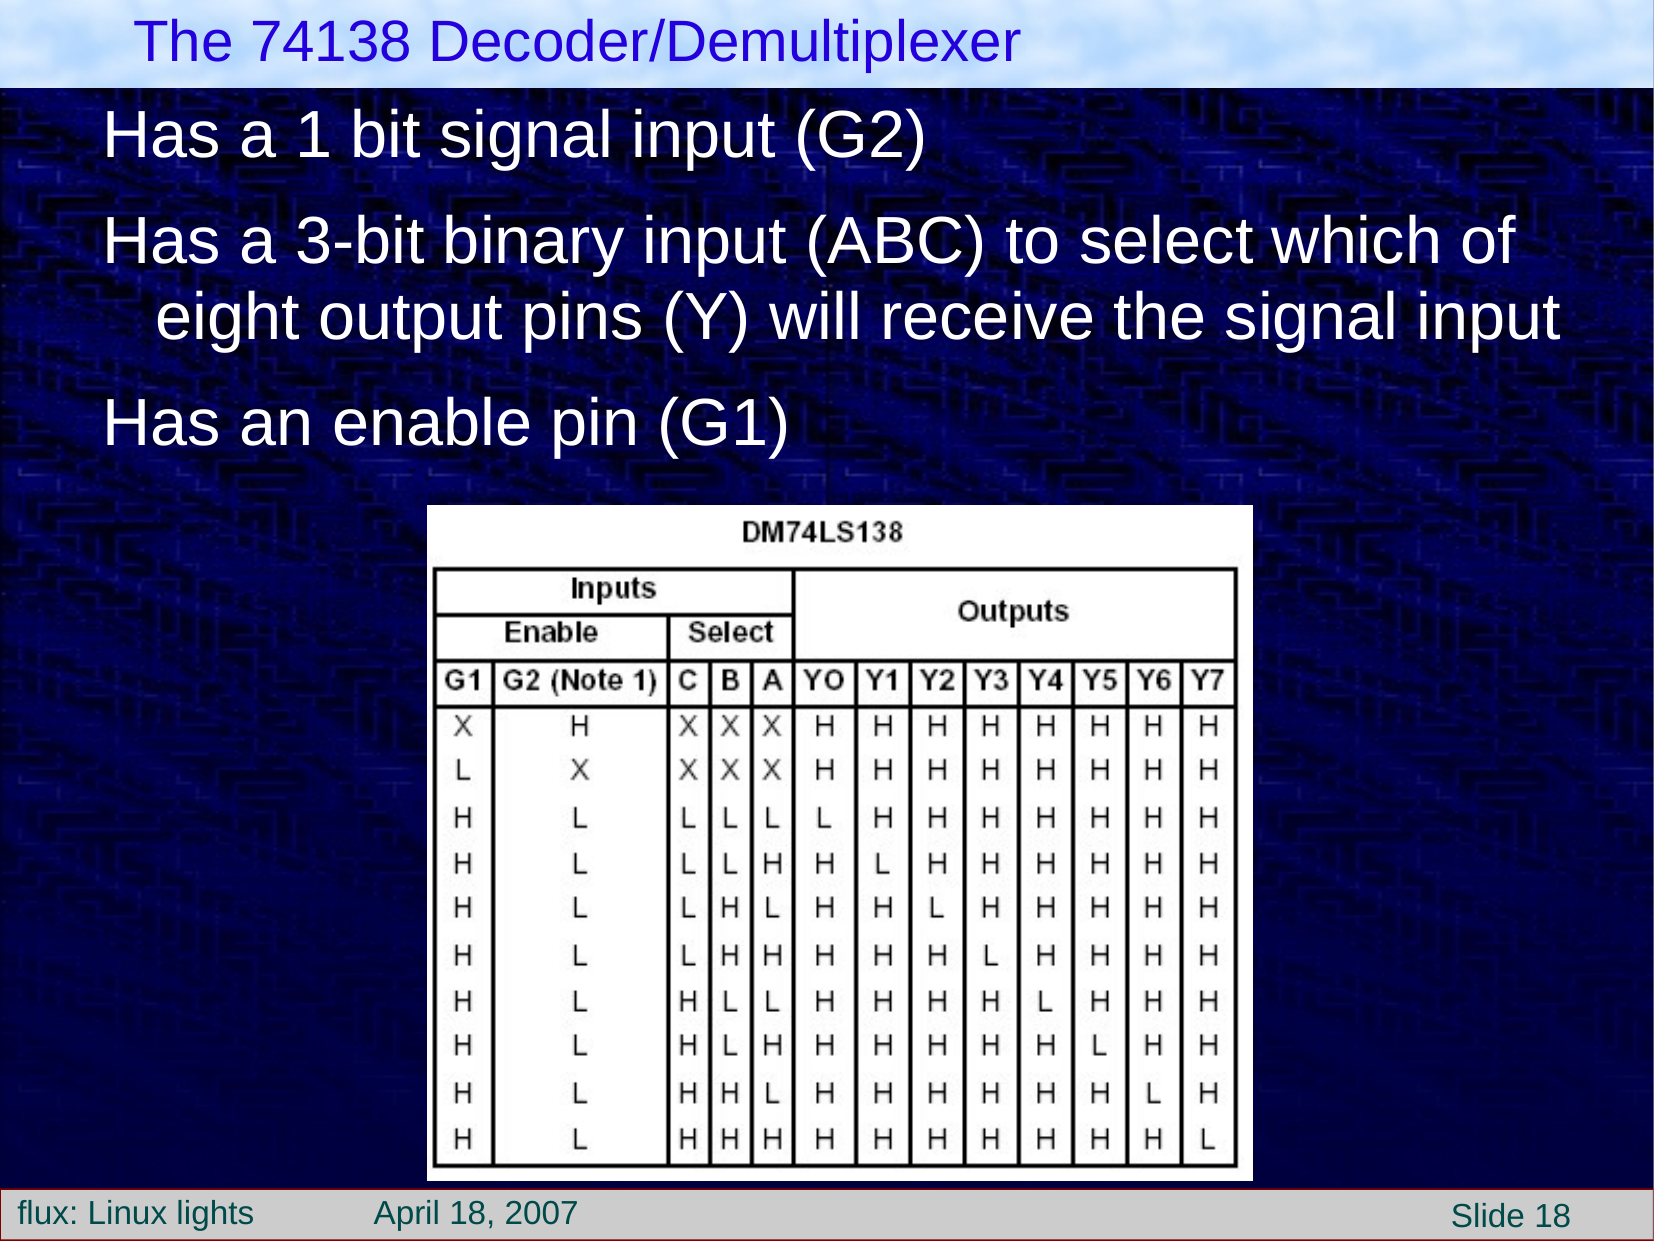

The 74138 Decoder/Demultiplexer
# Has a 1 bit signal input (G2)
Has a 3-bit binary input (ABC) to select which of eight output pins (Y) will receive the signal input
Has an enable pin (G1)
flux: Linux lights	April 18, 2007
Slide